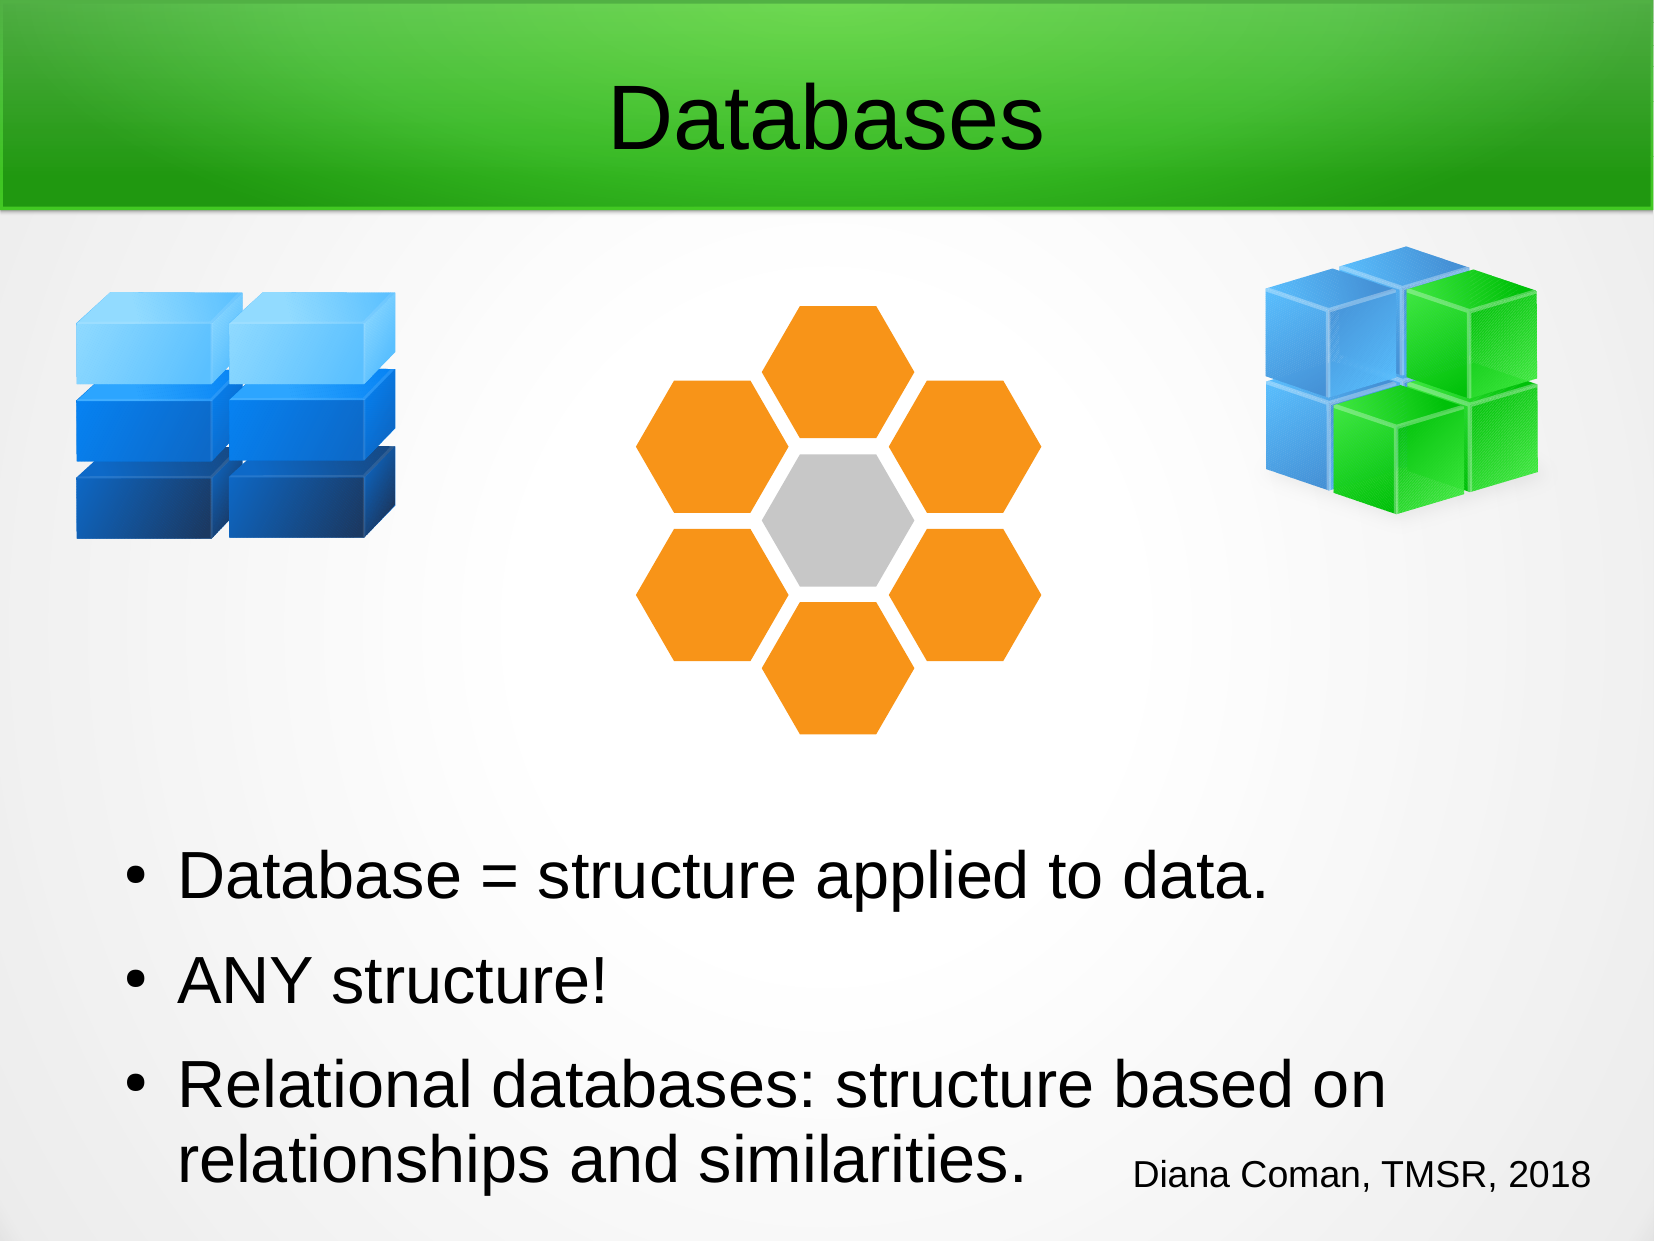

# Databases
Database = structure applied to data.
ANY structure!
Relational databases: structure based on relationships and similarities.
Diana Coman, TMSR, 2018